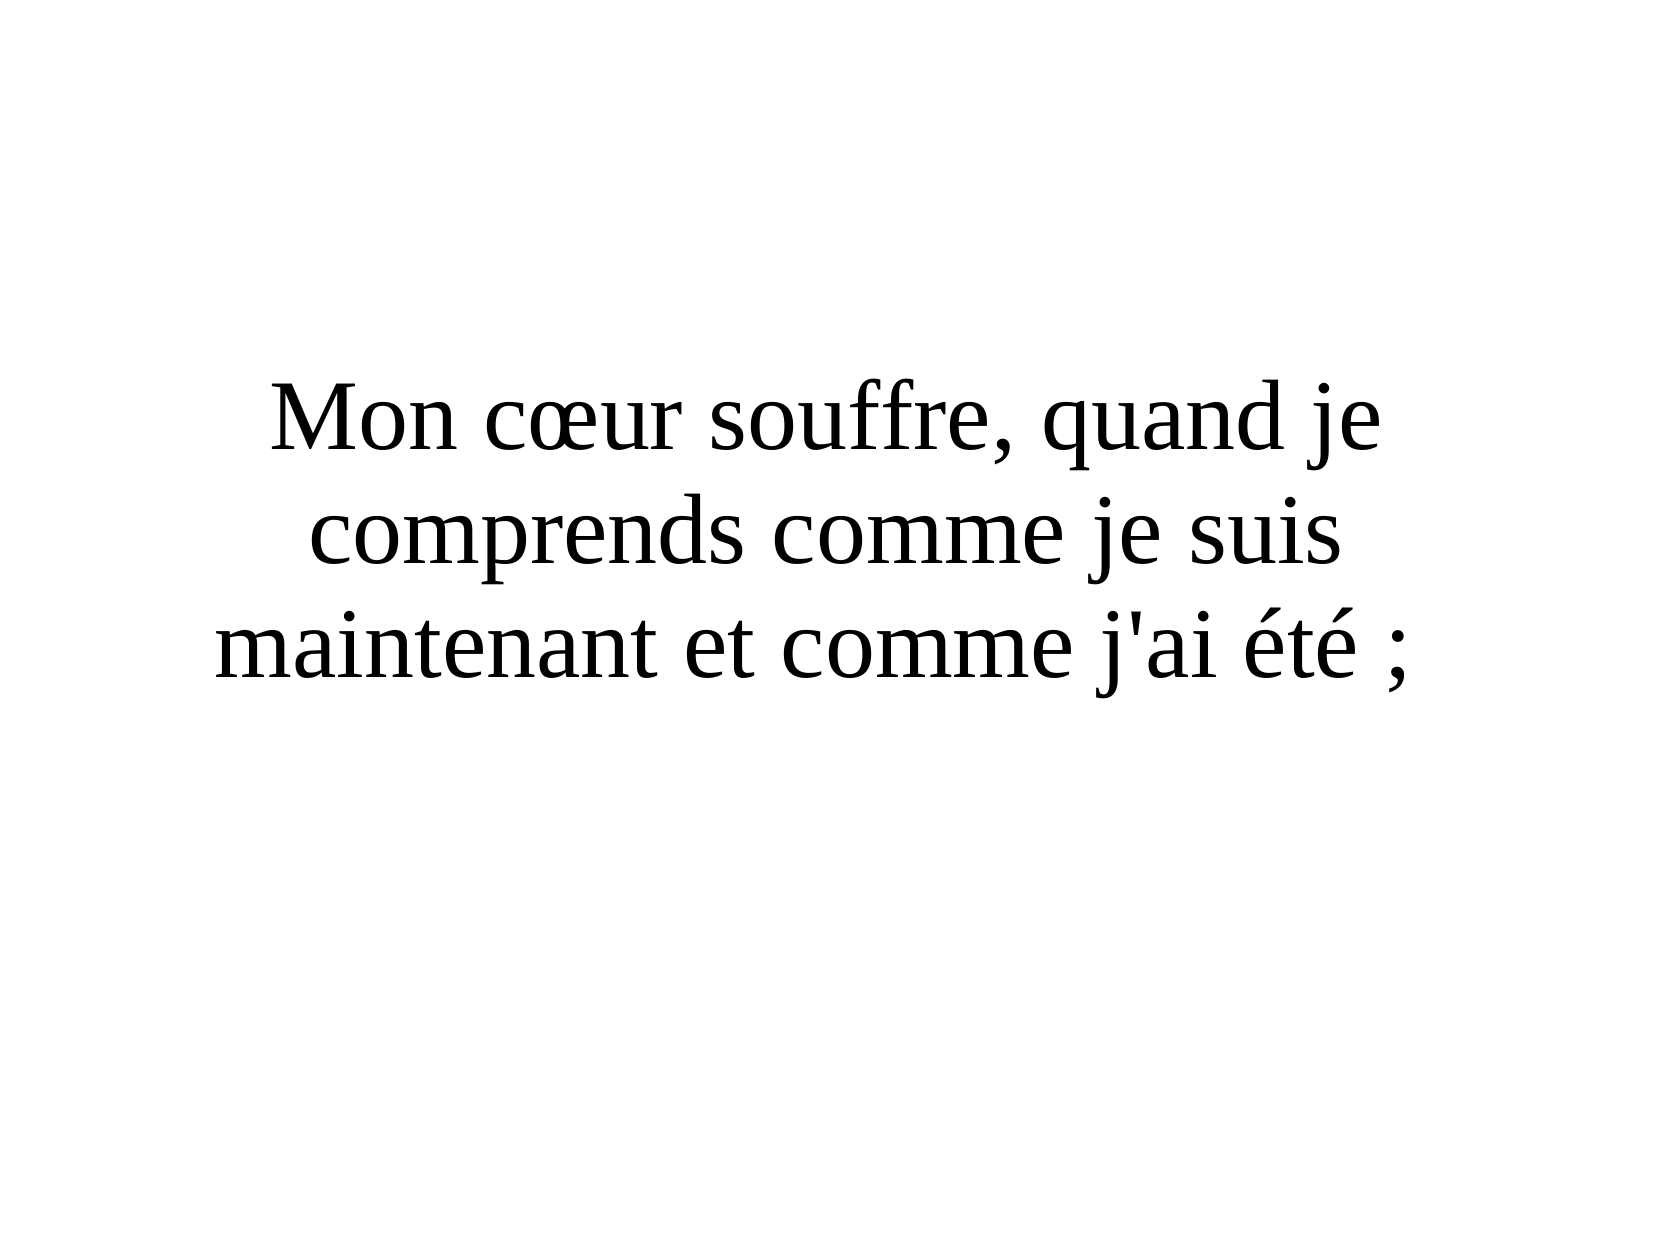

Mon cœur souffre, quand je comprends comme je suis maintenant et comme j'ai été ;